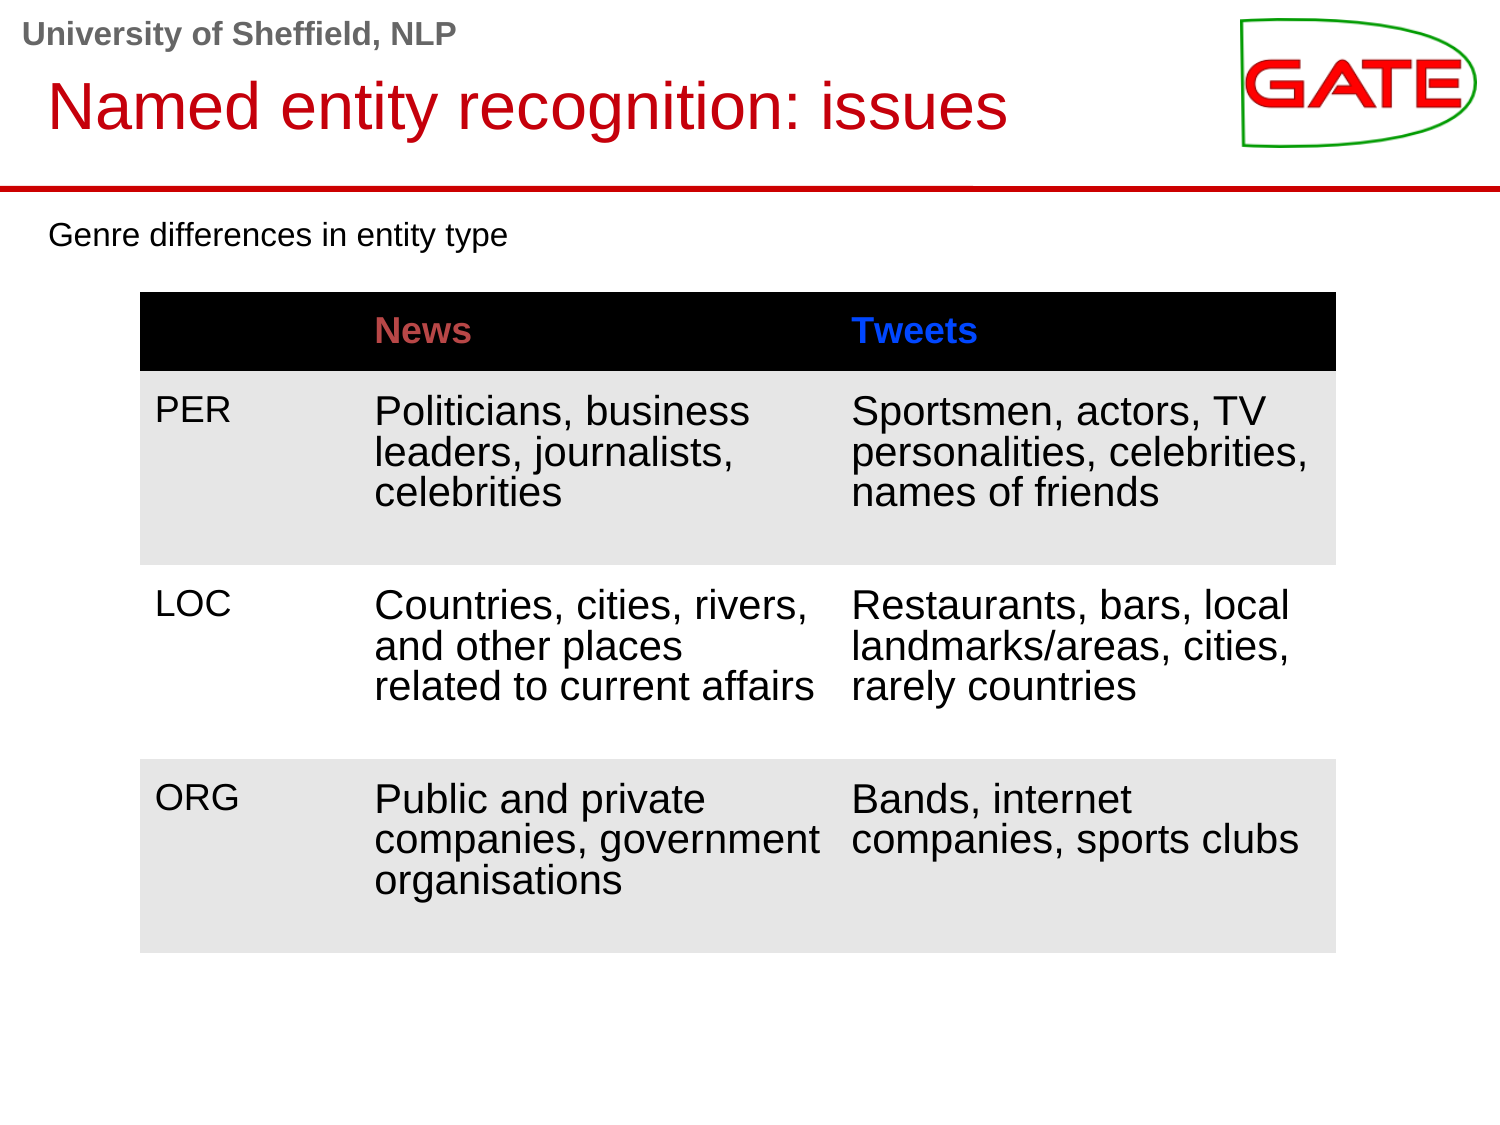

Named entity recognition: issues
Genre differences in entity type
| | News | Tweets |
| --- | --- | --- |
| PER | Politicians, business leaders, journalists, celebrities | Sportsmen, actors, TV personalities, celebrities, names of friends |
| LOC | Countries, cities, rivers, and other places related to current affairs | Restaurants, bars, local landmarks/areas, cities, rarely countries |
| ORG | Public and private companies, government organisations | Bands, internet companies, sports clubs |